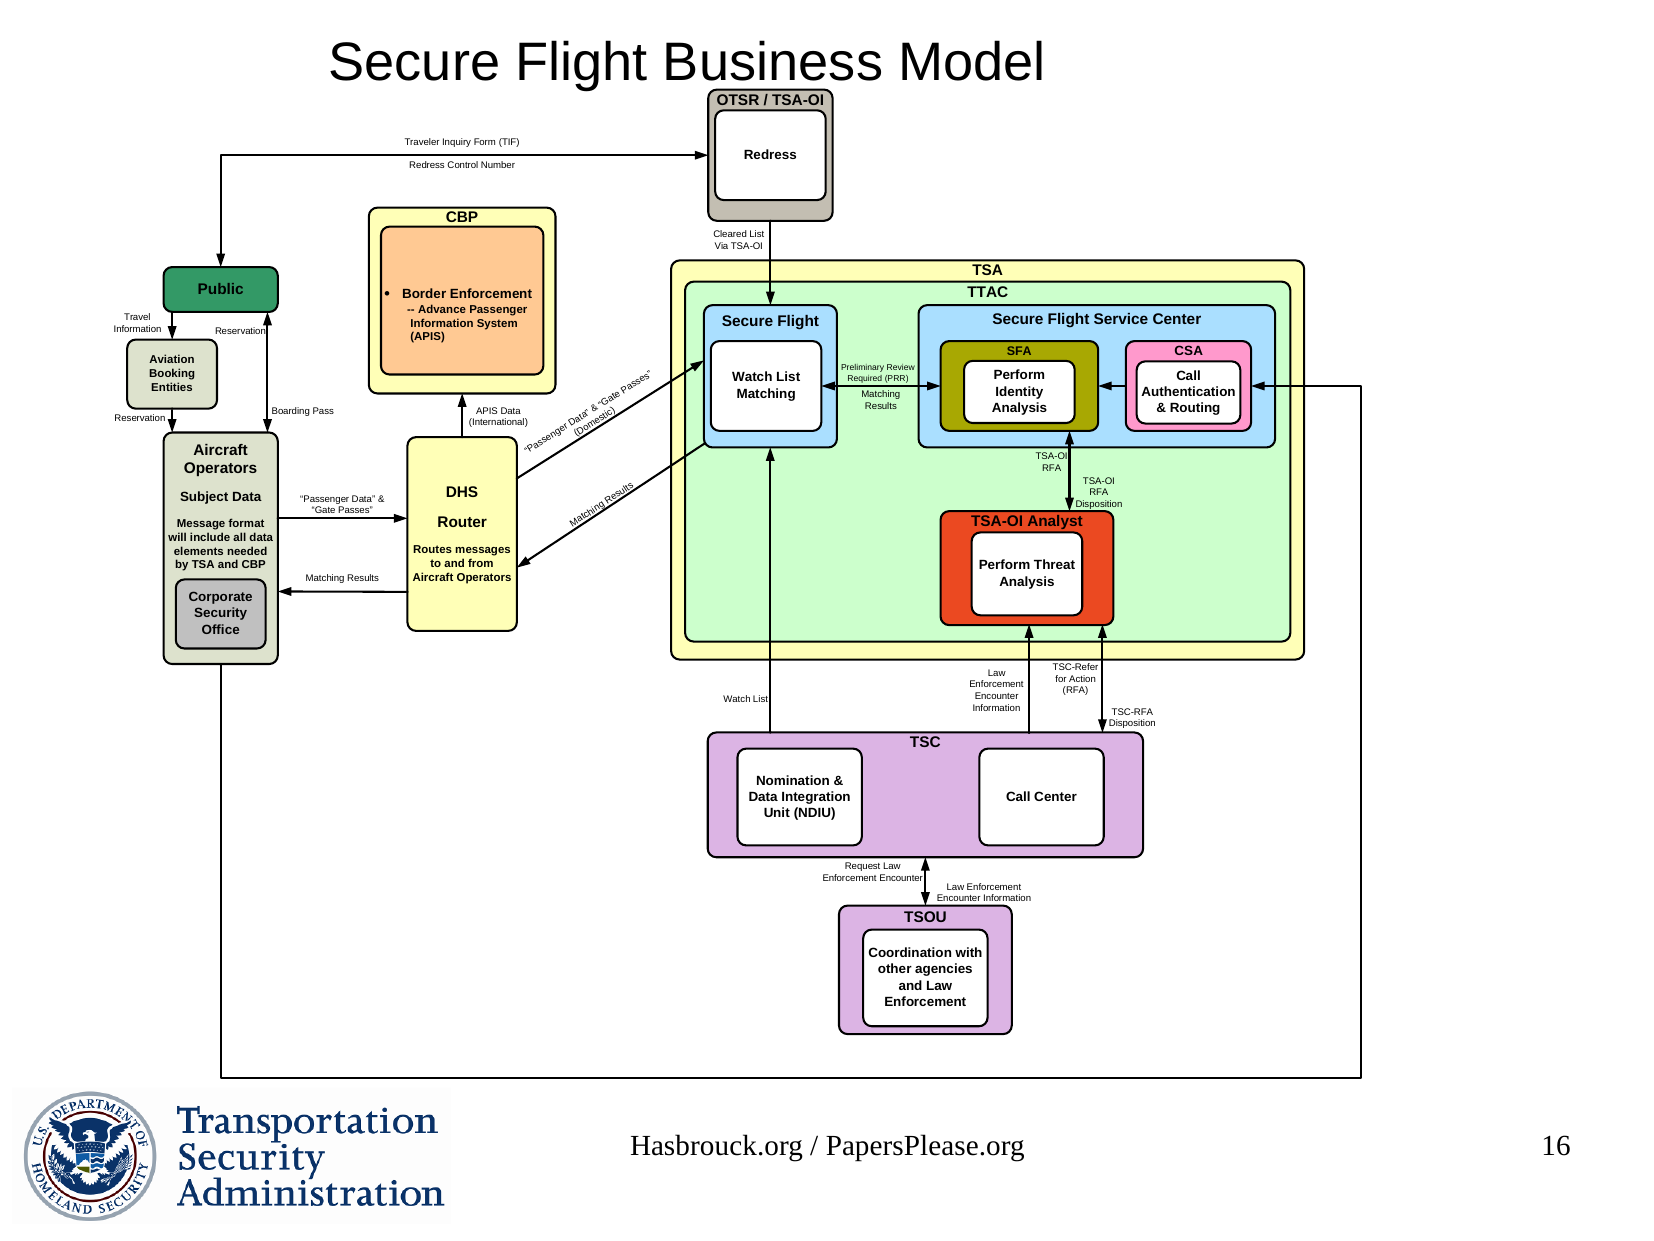

# Secure Flight Business Model
October 2011
Hasbrouck.org / PapersPlease.org
16